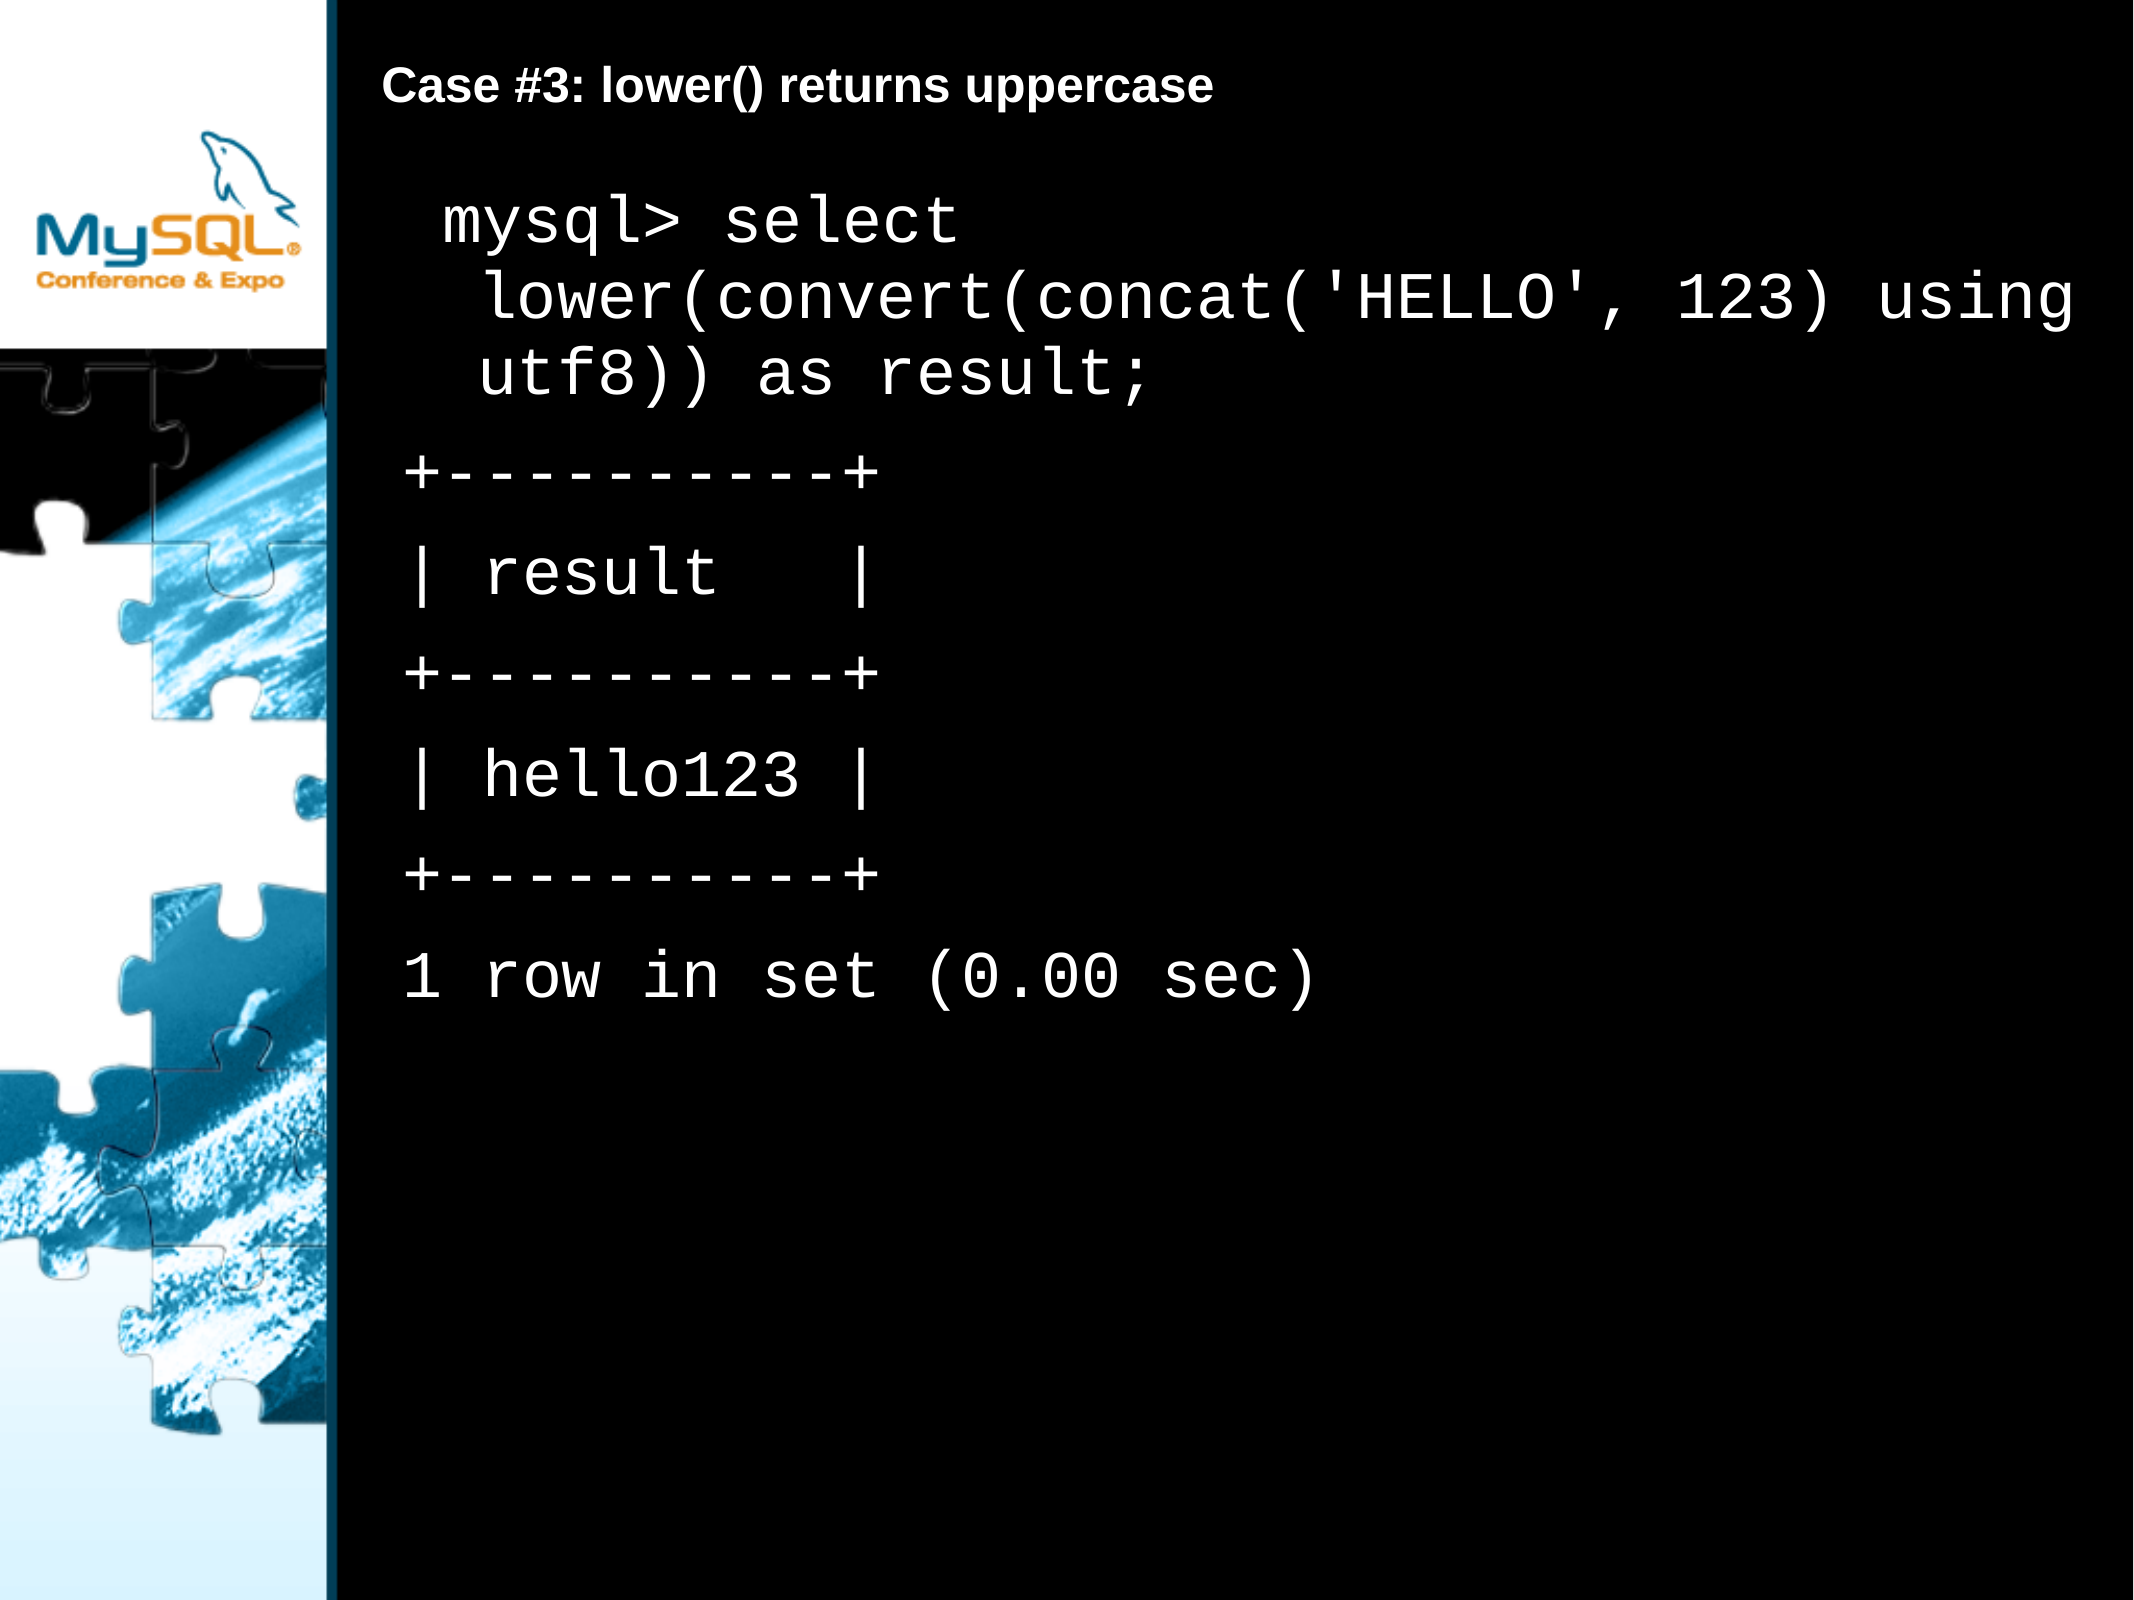

# Case #3: lower() returns uppercase
 mysql> select lower(convert(concat('HELLO', 123) using utf8)) as result;
+----------+
| result |
+----------+
| hello123 |
+----------+
1 row in set (0.00 sec)